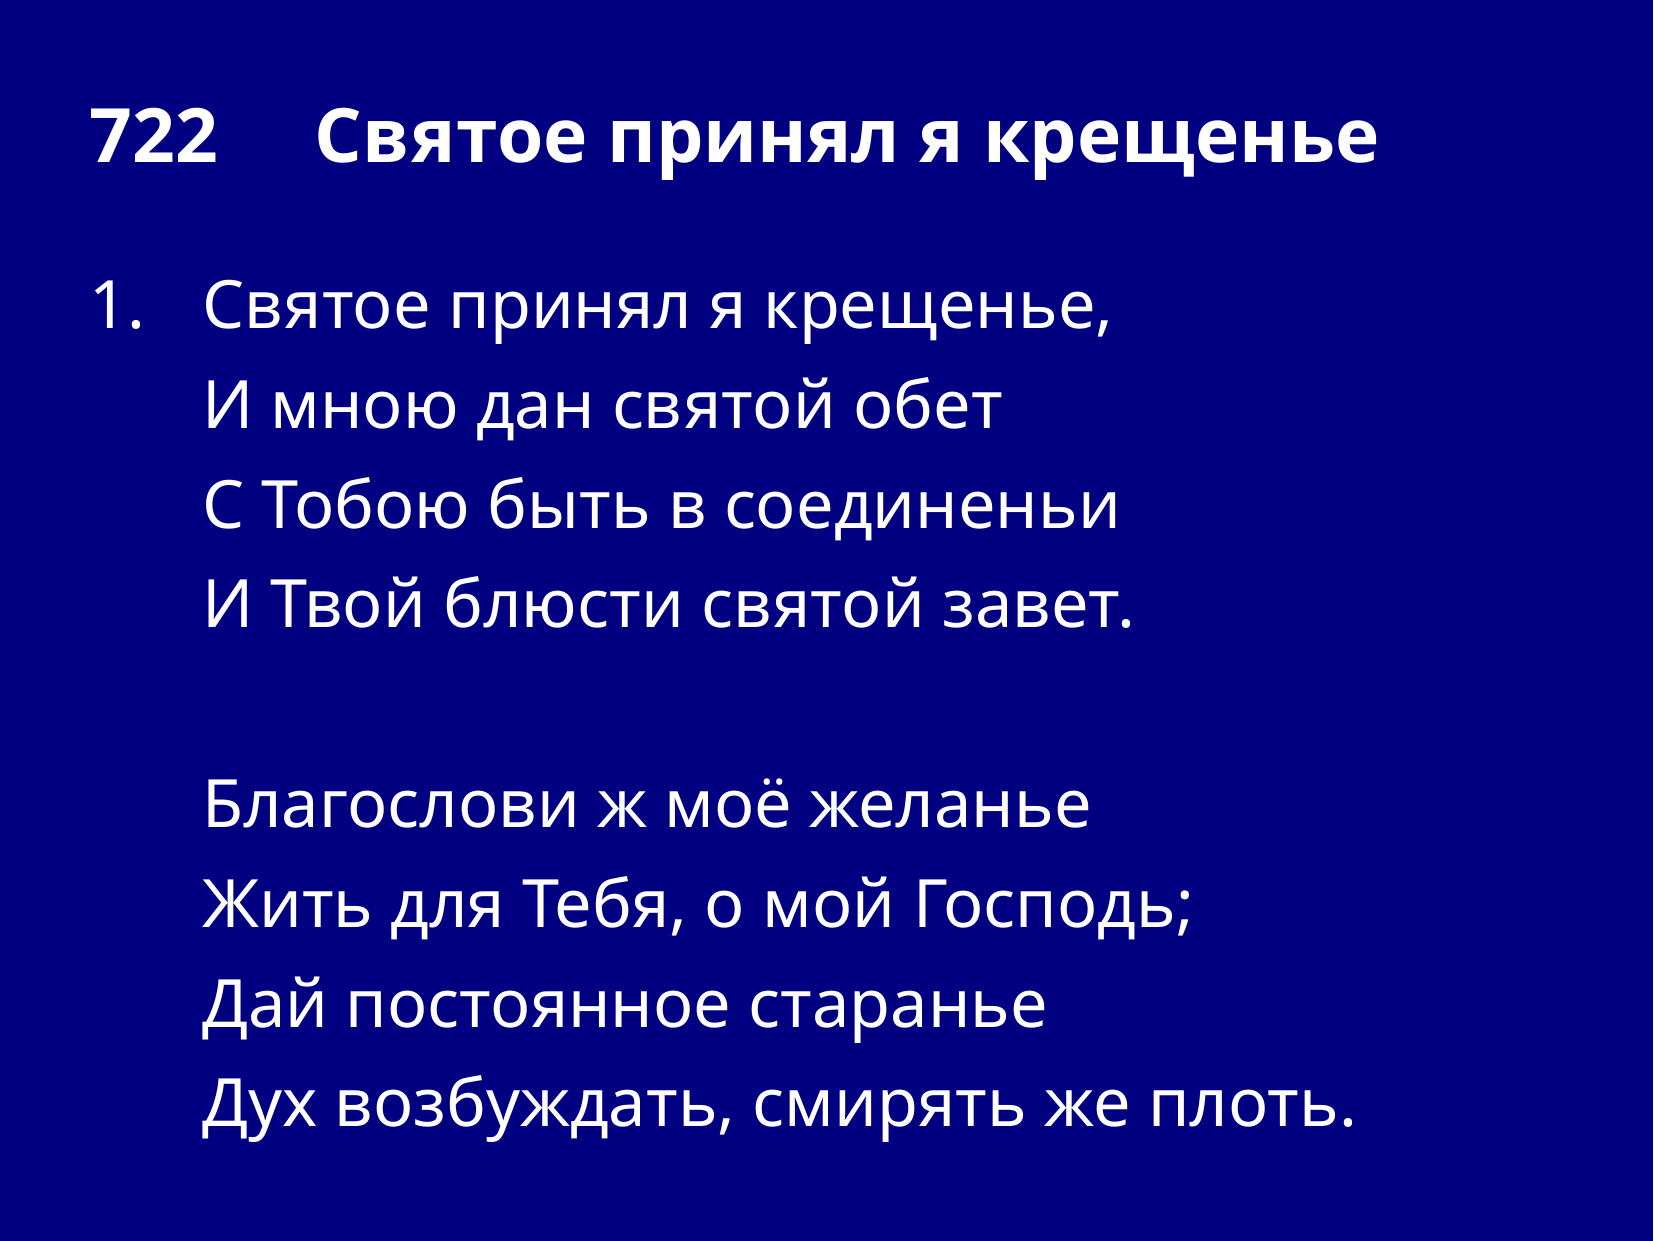

722	Святое принял я крещенье
1.	Святое принял я крещенье,
	И мною дан святой обет
	С Тобою быть в соединеньи
	И Твой блюсти святой завет.
	Благослови ж моё желанье
	Жить для Тебя, о мой Господь;
	Дай постоянное старанье
	Дух возбуждать, смирять же плоть.